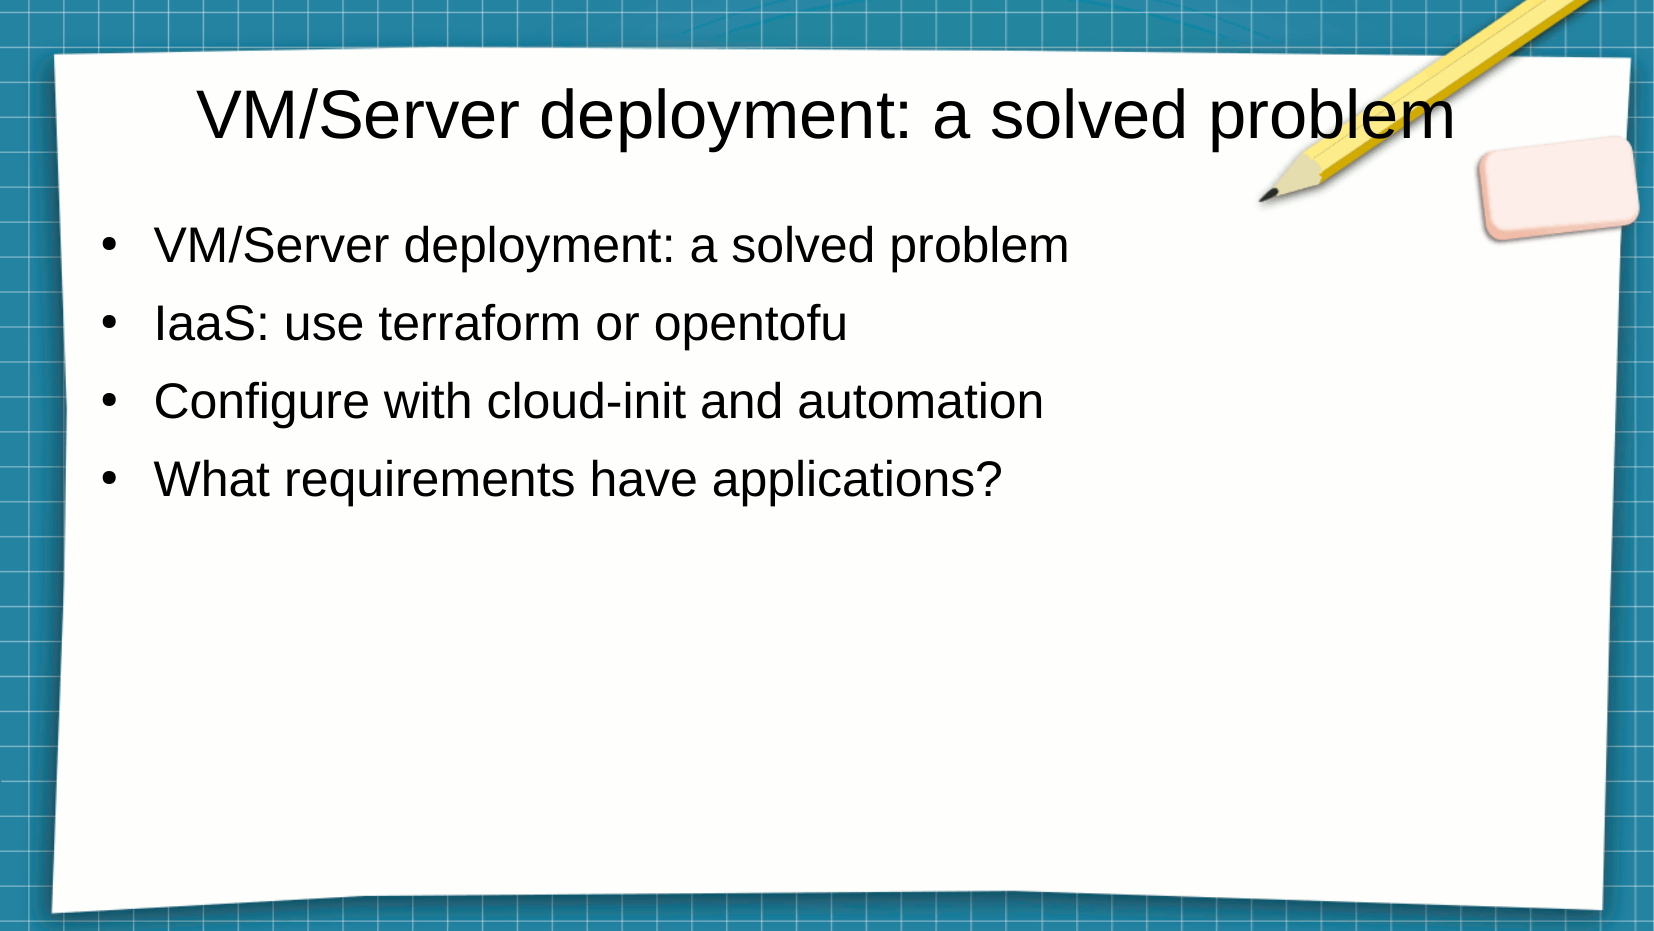

# VM/Server deployment: a solved problem
VM/Server deployment: a solved problem
IaaS: use terraform or opentofu
Configure with cloud-init and automation
What requirements have applications?